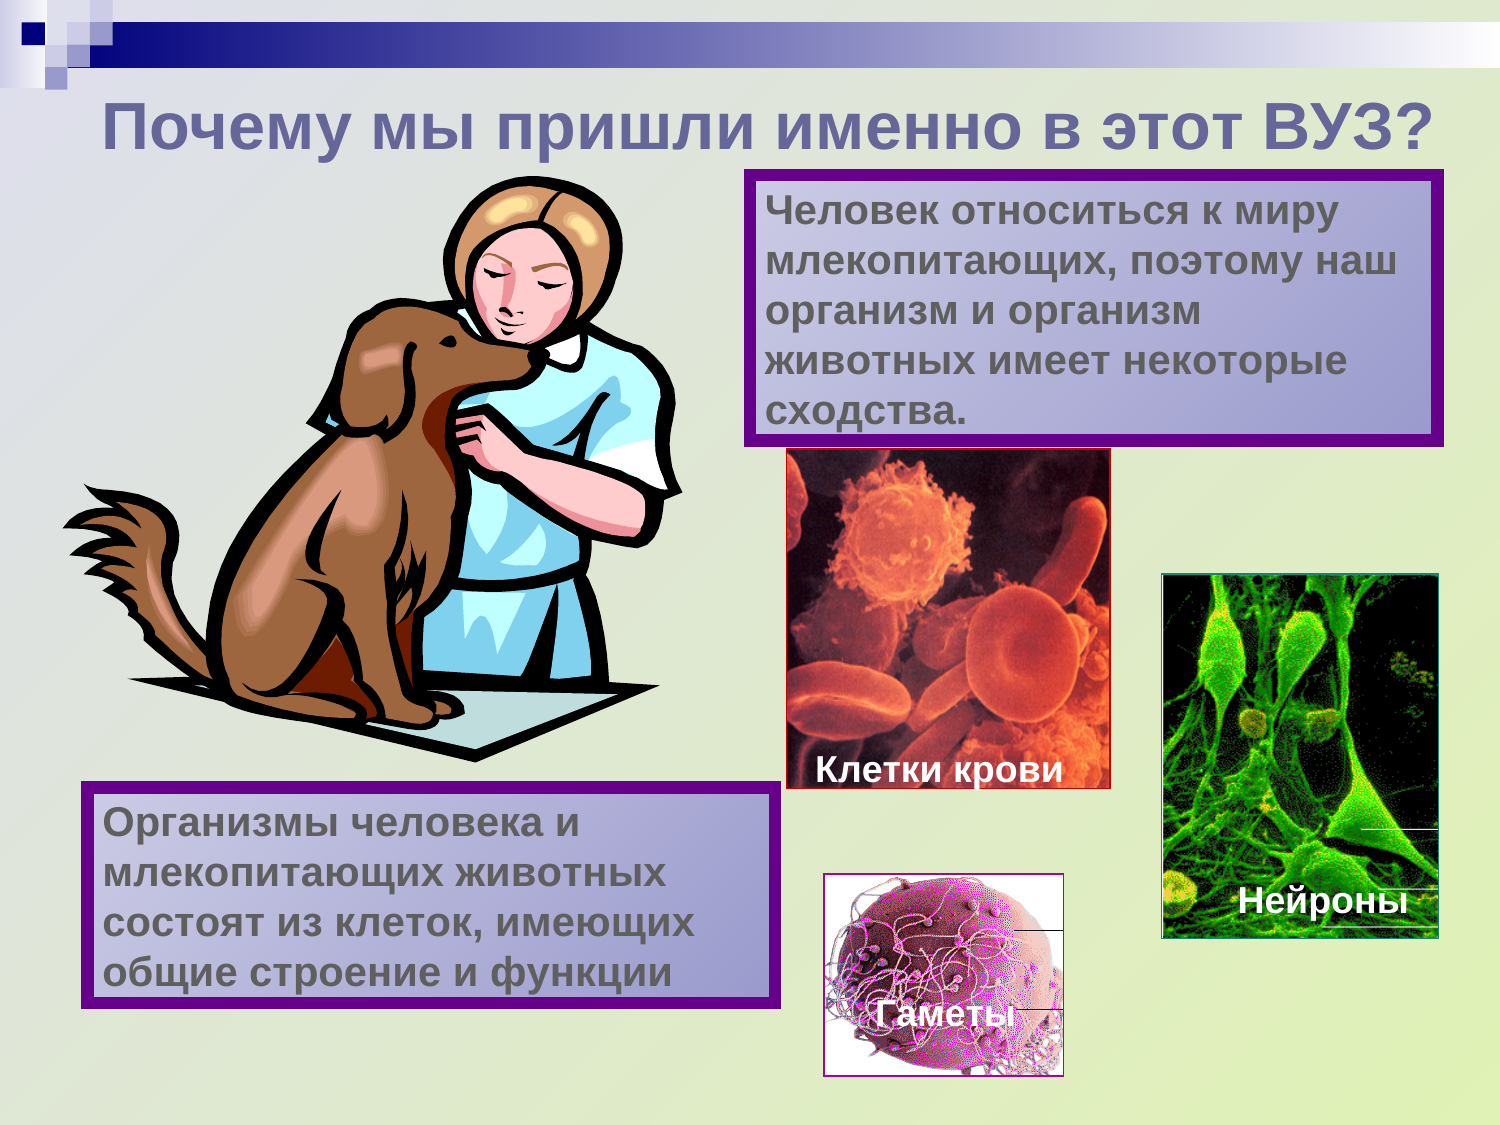

Почему мы пришли именно в этот ВУЗ?
Человек относиться к миру
млекопитающих, поэтому наш организм и организм животных имеет некоторые сходства.
Клетки крови
Организмы человека и млекопитающих животных состоят из клеток, имеющих общие строение и функции
Нейроны
Гаметы